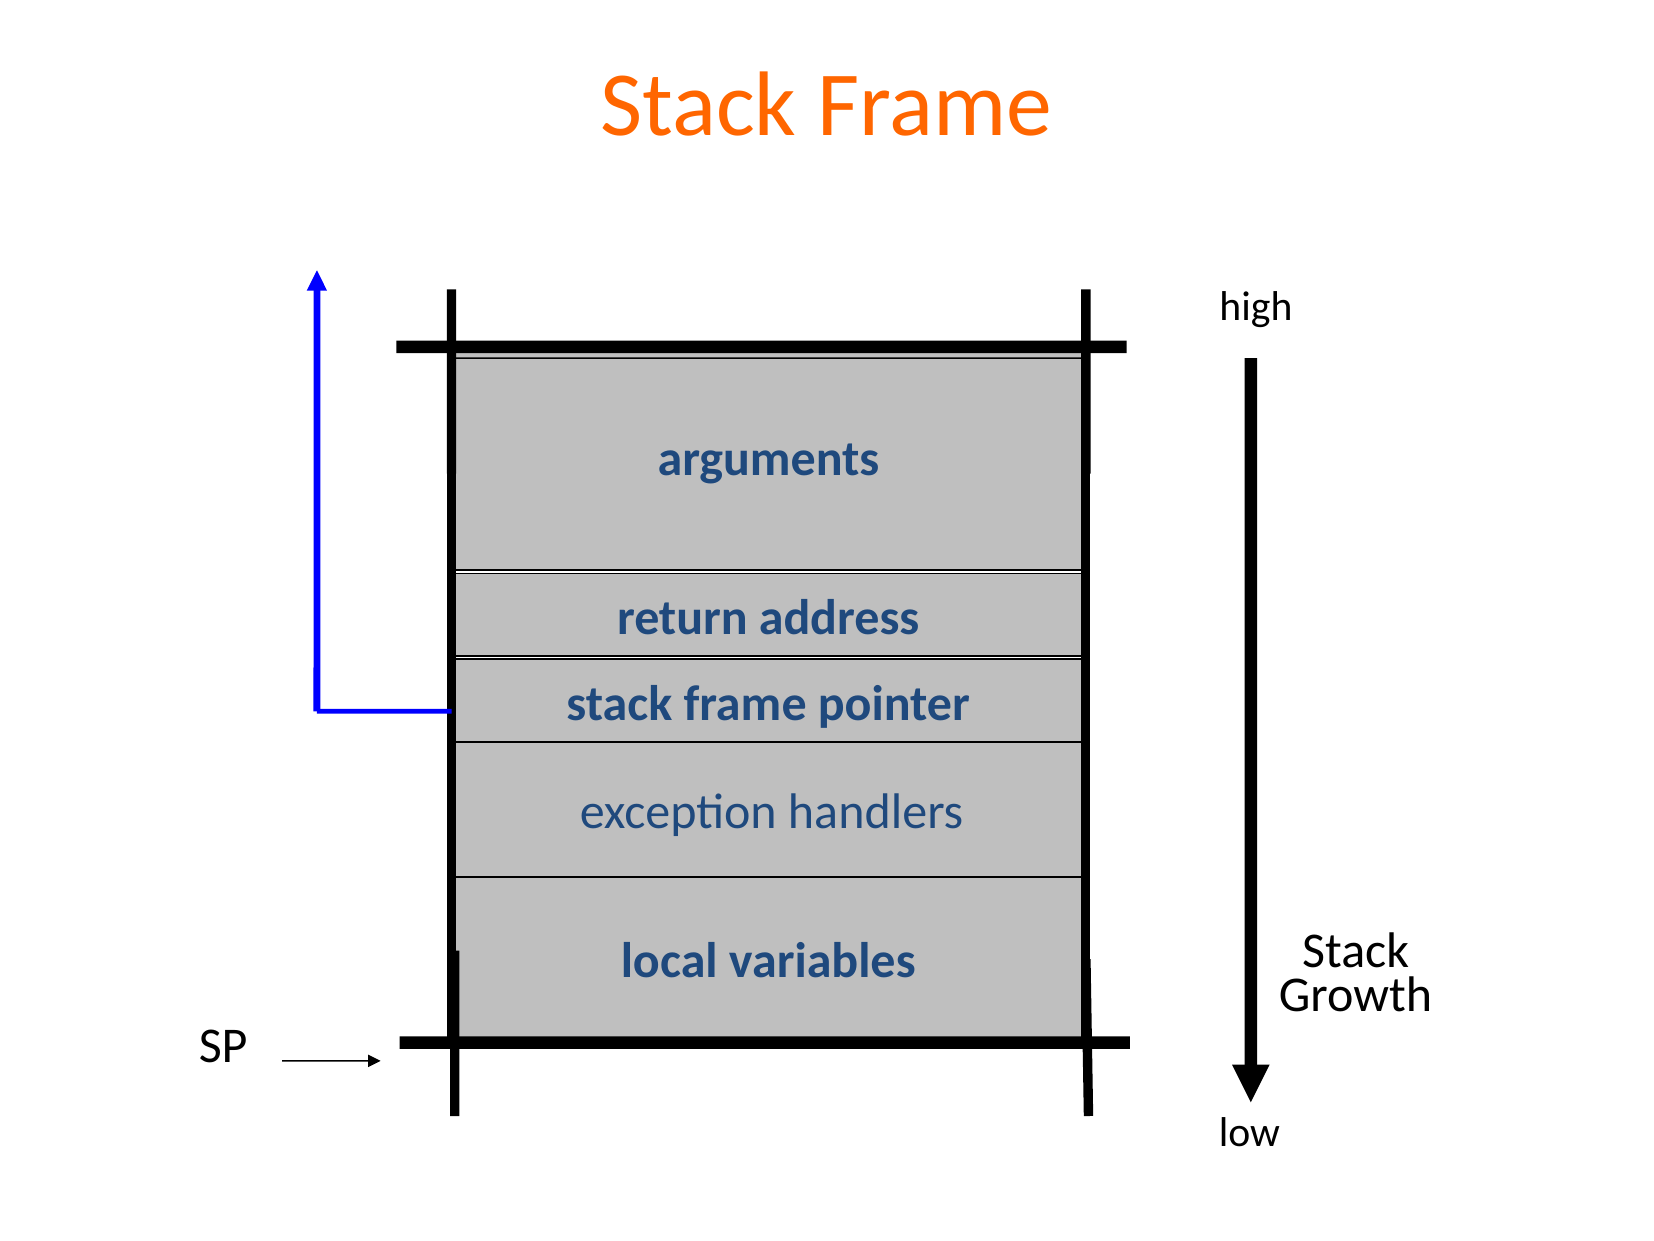

# Stack Frame
high
arguments
return address
stack frame pointer
exception handlers
local variables
Stack
Growth
SP
low